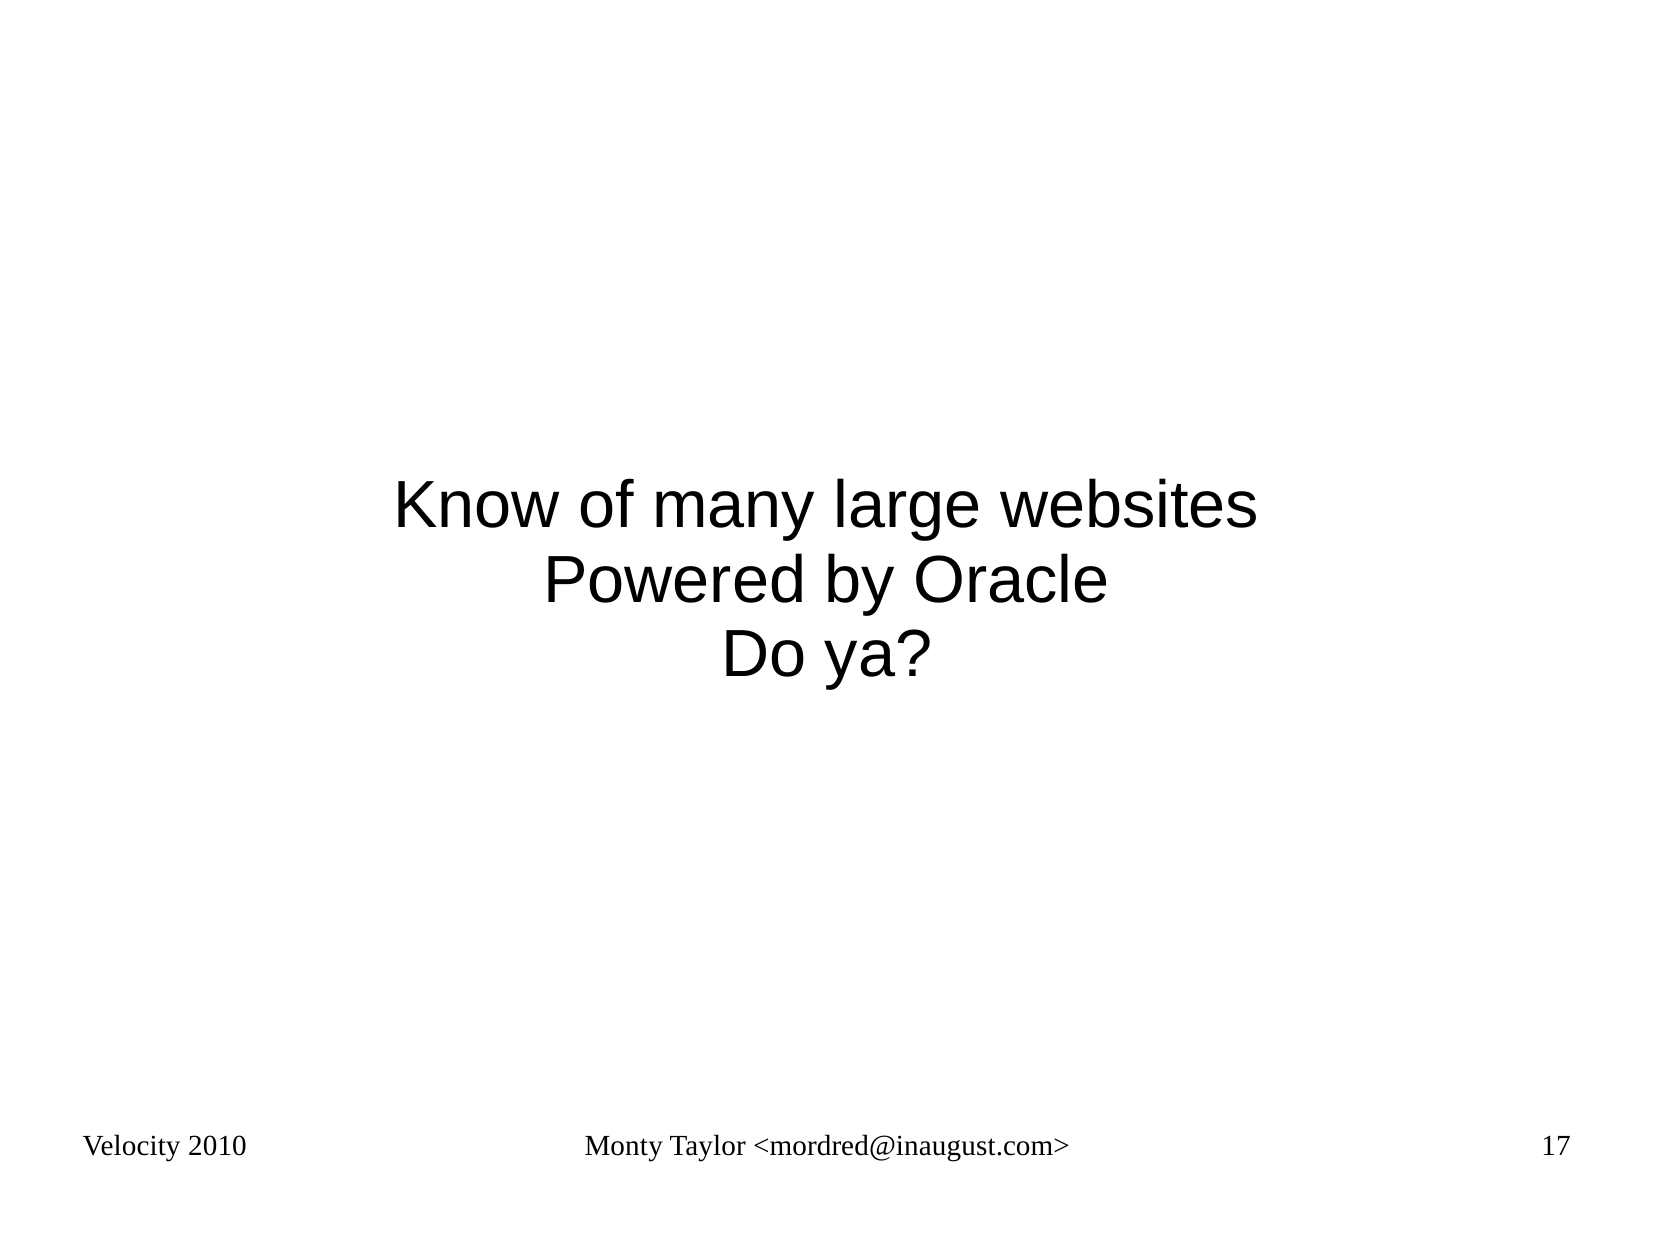

# Know of many large websites
Powered by Oracle
Do ya?
Velocity 2010
Monty Taylor <mordred@inaugust.com>
17